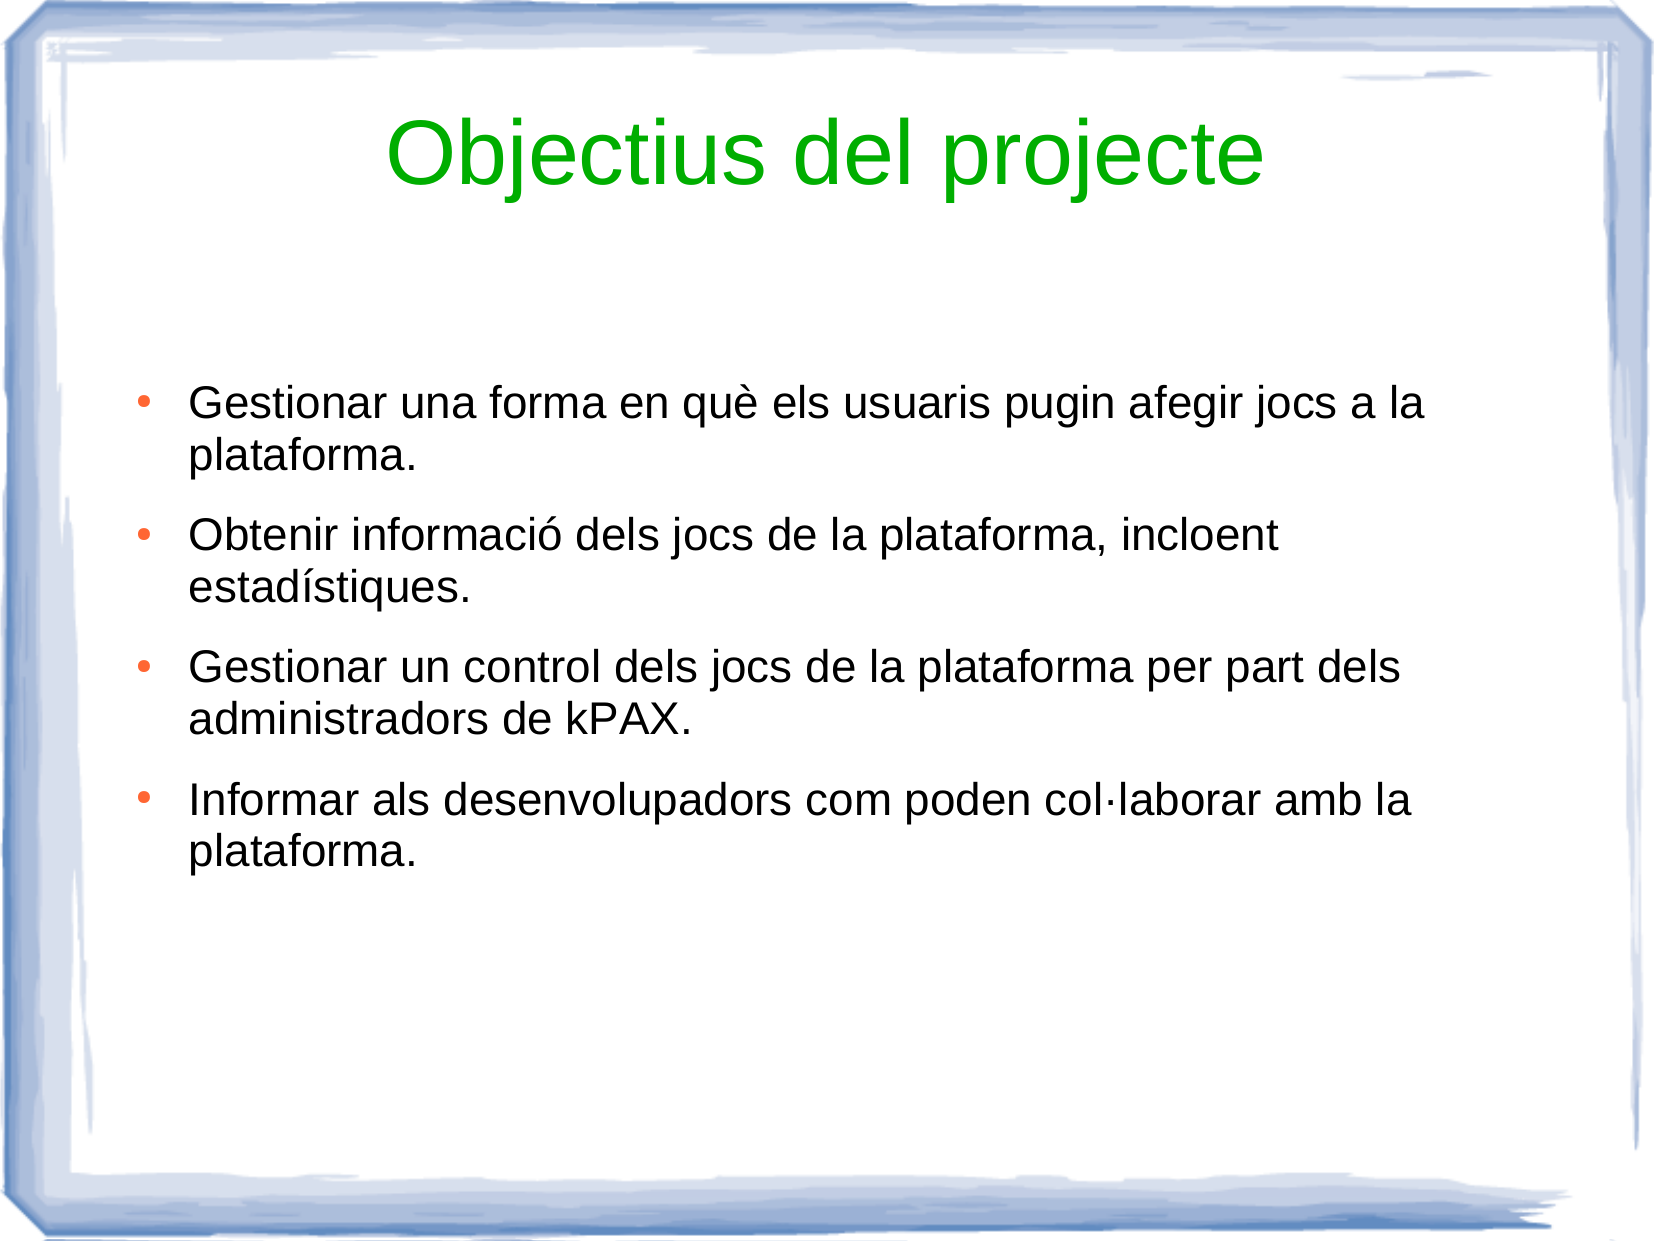

# Objectius del projecte
Gestionar una forma en què els usuaris pugin afegir jocs a la plataforma.
Obtenir informació dels jocs de la plataforma, incloent estadístiques.
Gestionar un control dels jocs de la plataforma per part dels administradors de kPAX.
Informar als desenvolupadors com poden col·laborar amb la plataforma.